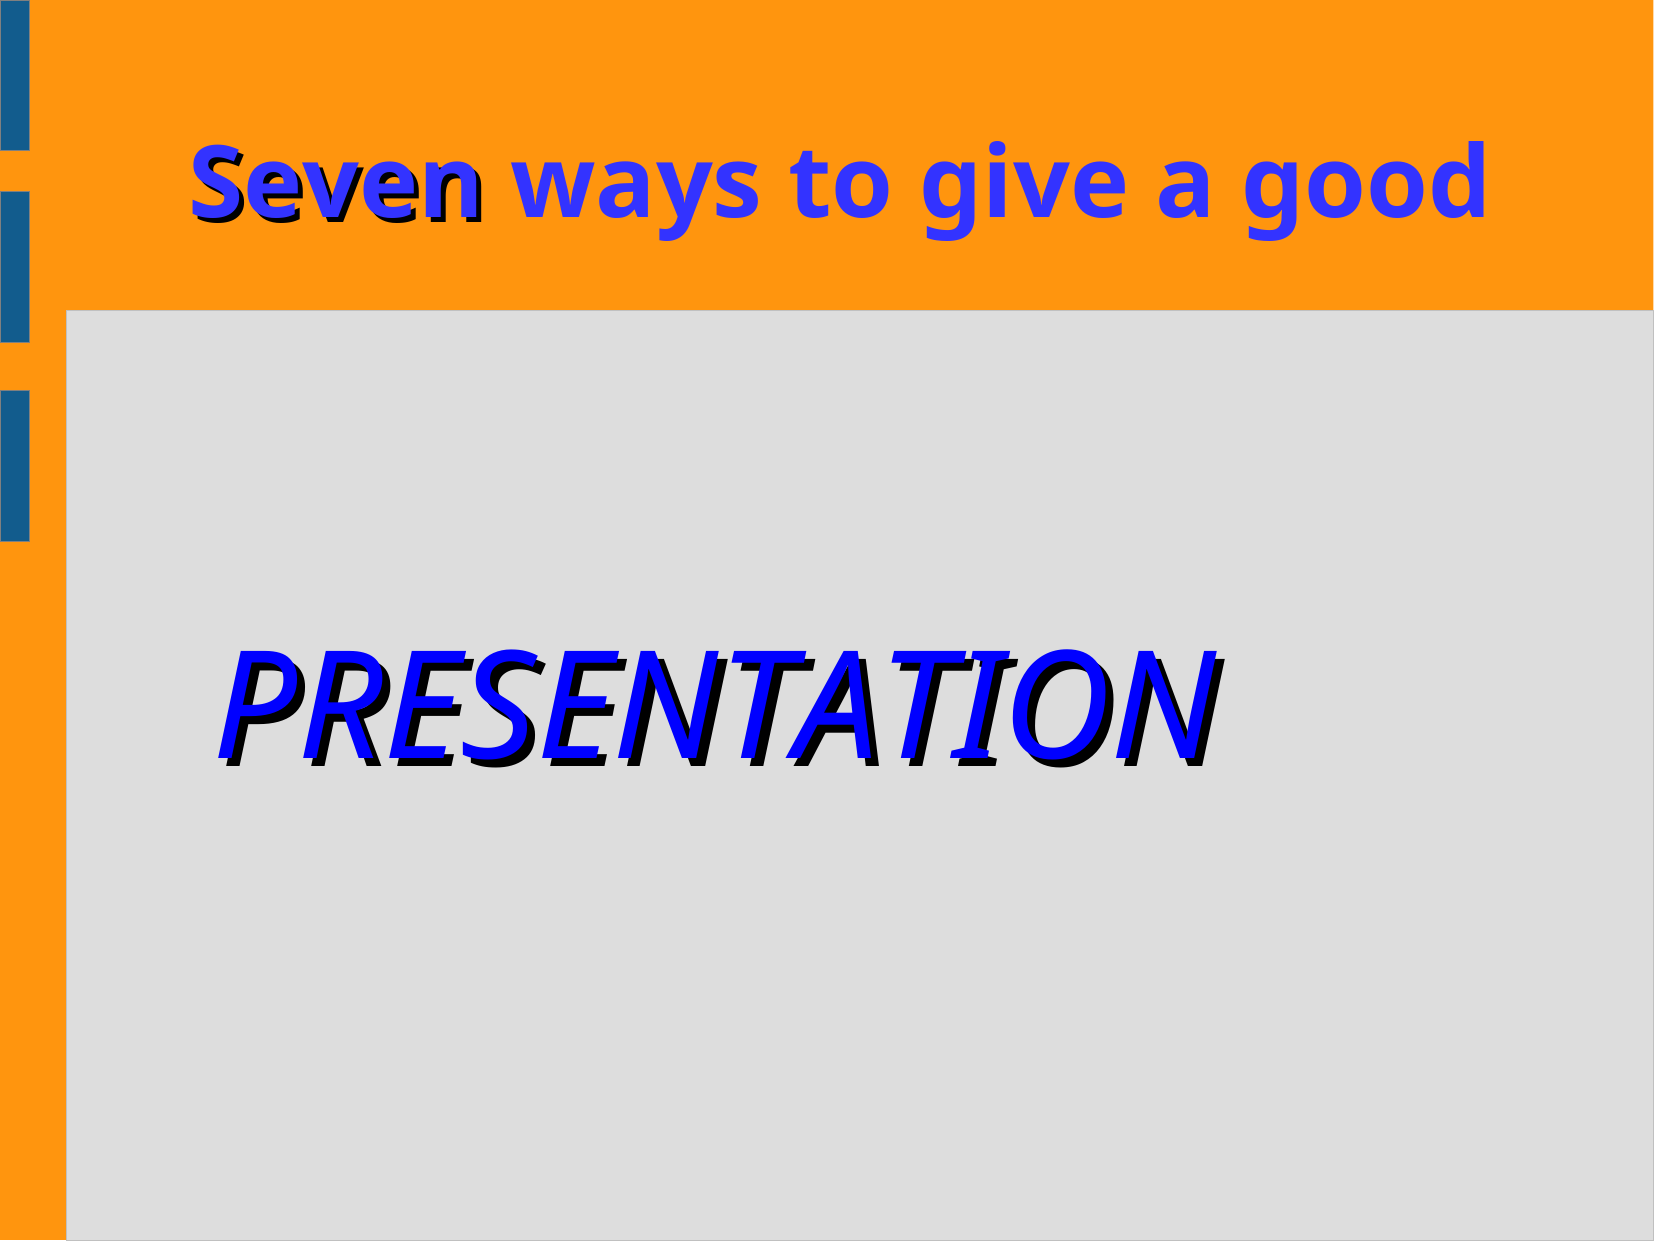

# Seven ways to give a good
PRESENTATION